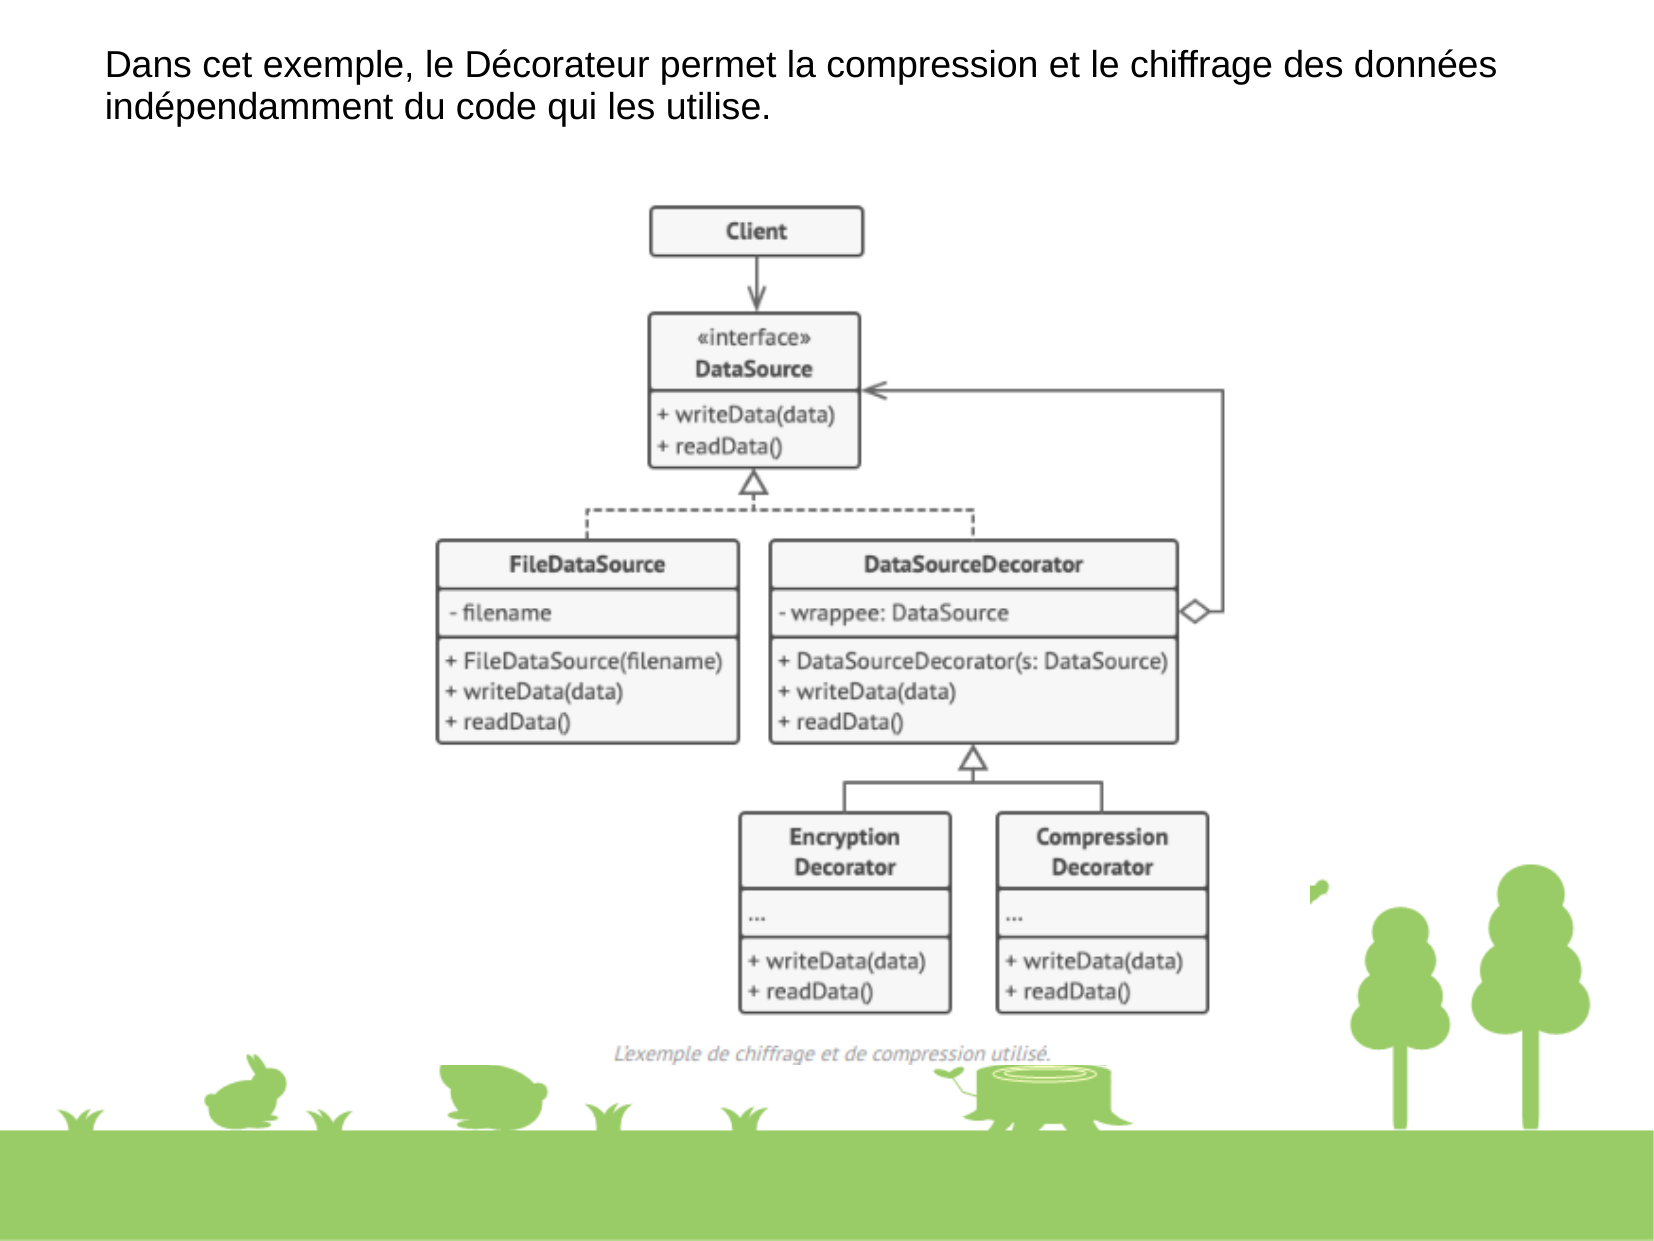

Dans cet exemple, le Décorateur permet la compression et le chiffrage des données indépendamment du code qui les utilise.